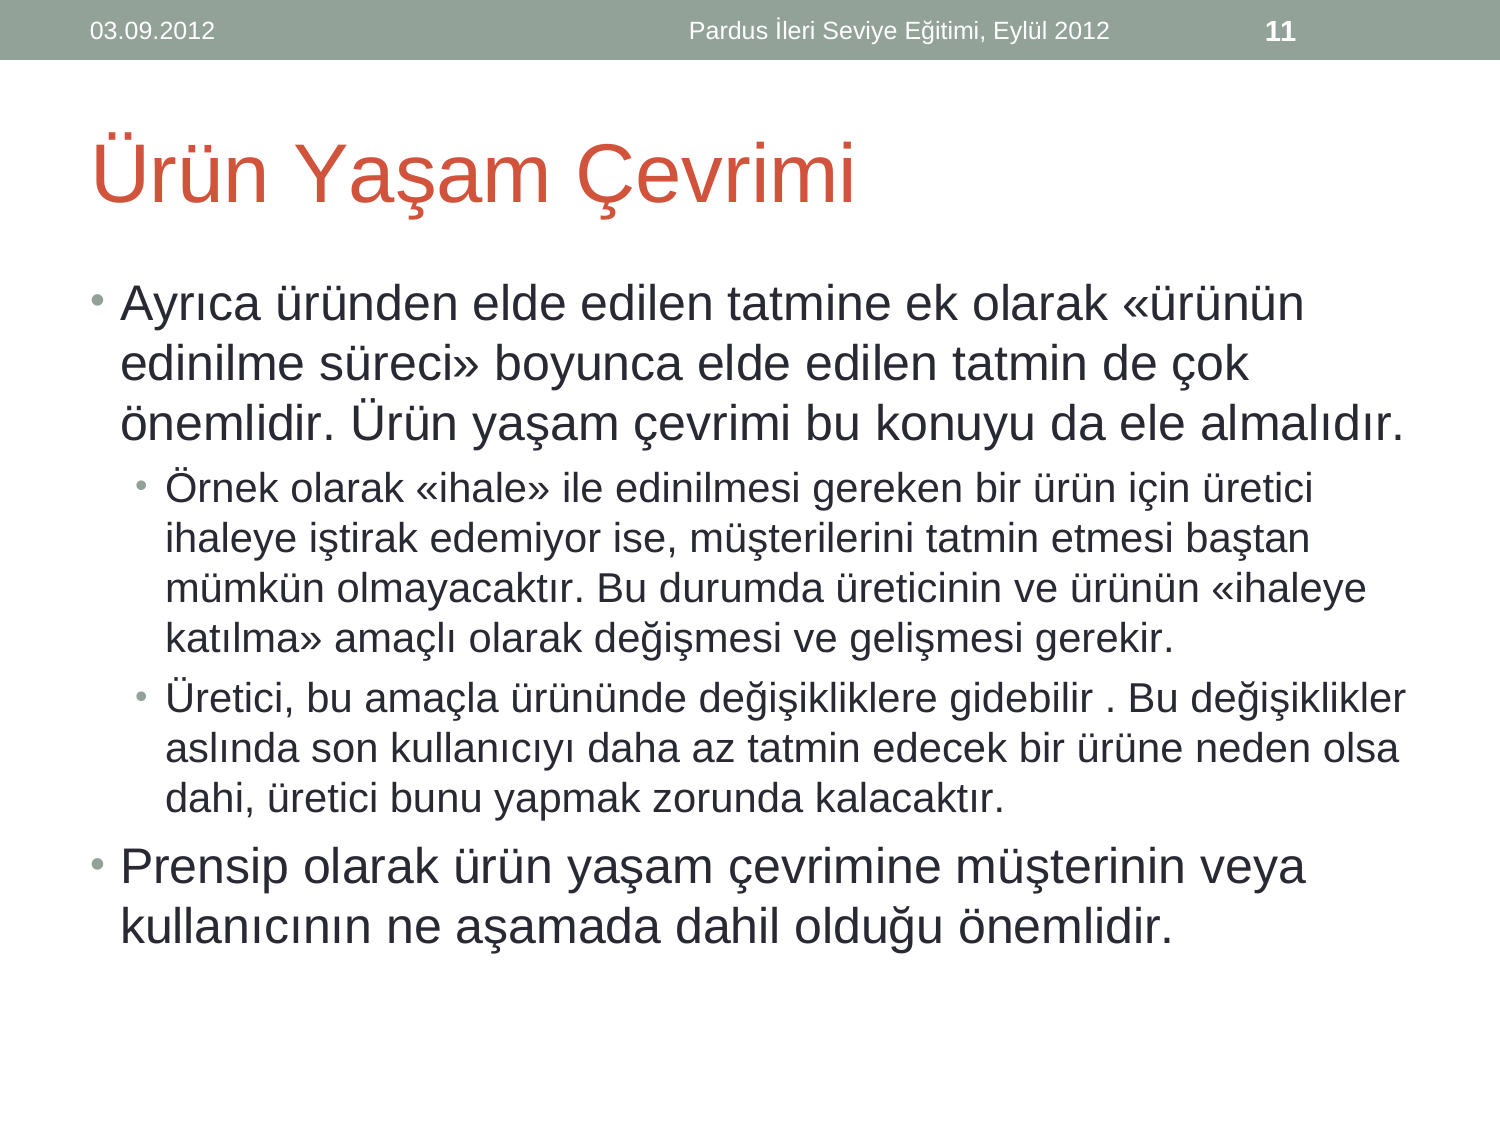

03.09.2012
Pardus İleri Seviye Eğitimi, Eylül 2012
# Ürün Yaşam Çevrimi
Ayrıca üründen elde edilen tatmine ek olarak «ürünün edinilme süreci» boyunca elde edilen tatmin de çok önemlidir. Ürün yaşam çevrimi bu konuyu da ele almalıdır.
Örnek olarak «ihale» ile edinilmesi gereken bir ürün için üretici ihaleye iştirak edemiyor ise, müşterilerini tatmin etmesi baştan mümkün olmayacaktır. Bu durumda üreticinin ve ürünün «ihaleye katılma» amaçlı olarak değişmesi ve gelişmesi gerekir.
Üretici, bu amaçla ürününde değişikliklere gidebilir . Bu değişiklikler aslında son kullanıcıyı daha az tatmin edecek bir ürüne neden olsa dahi, üretici bunu yapmak zorunda kalacaktır.
Prensip olarak ürün yaşam çevrimine müşterinin veya kullanıcının ne aşamada dahil olduğu önemlidir.